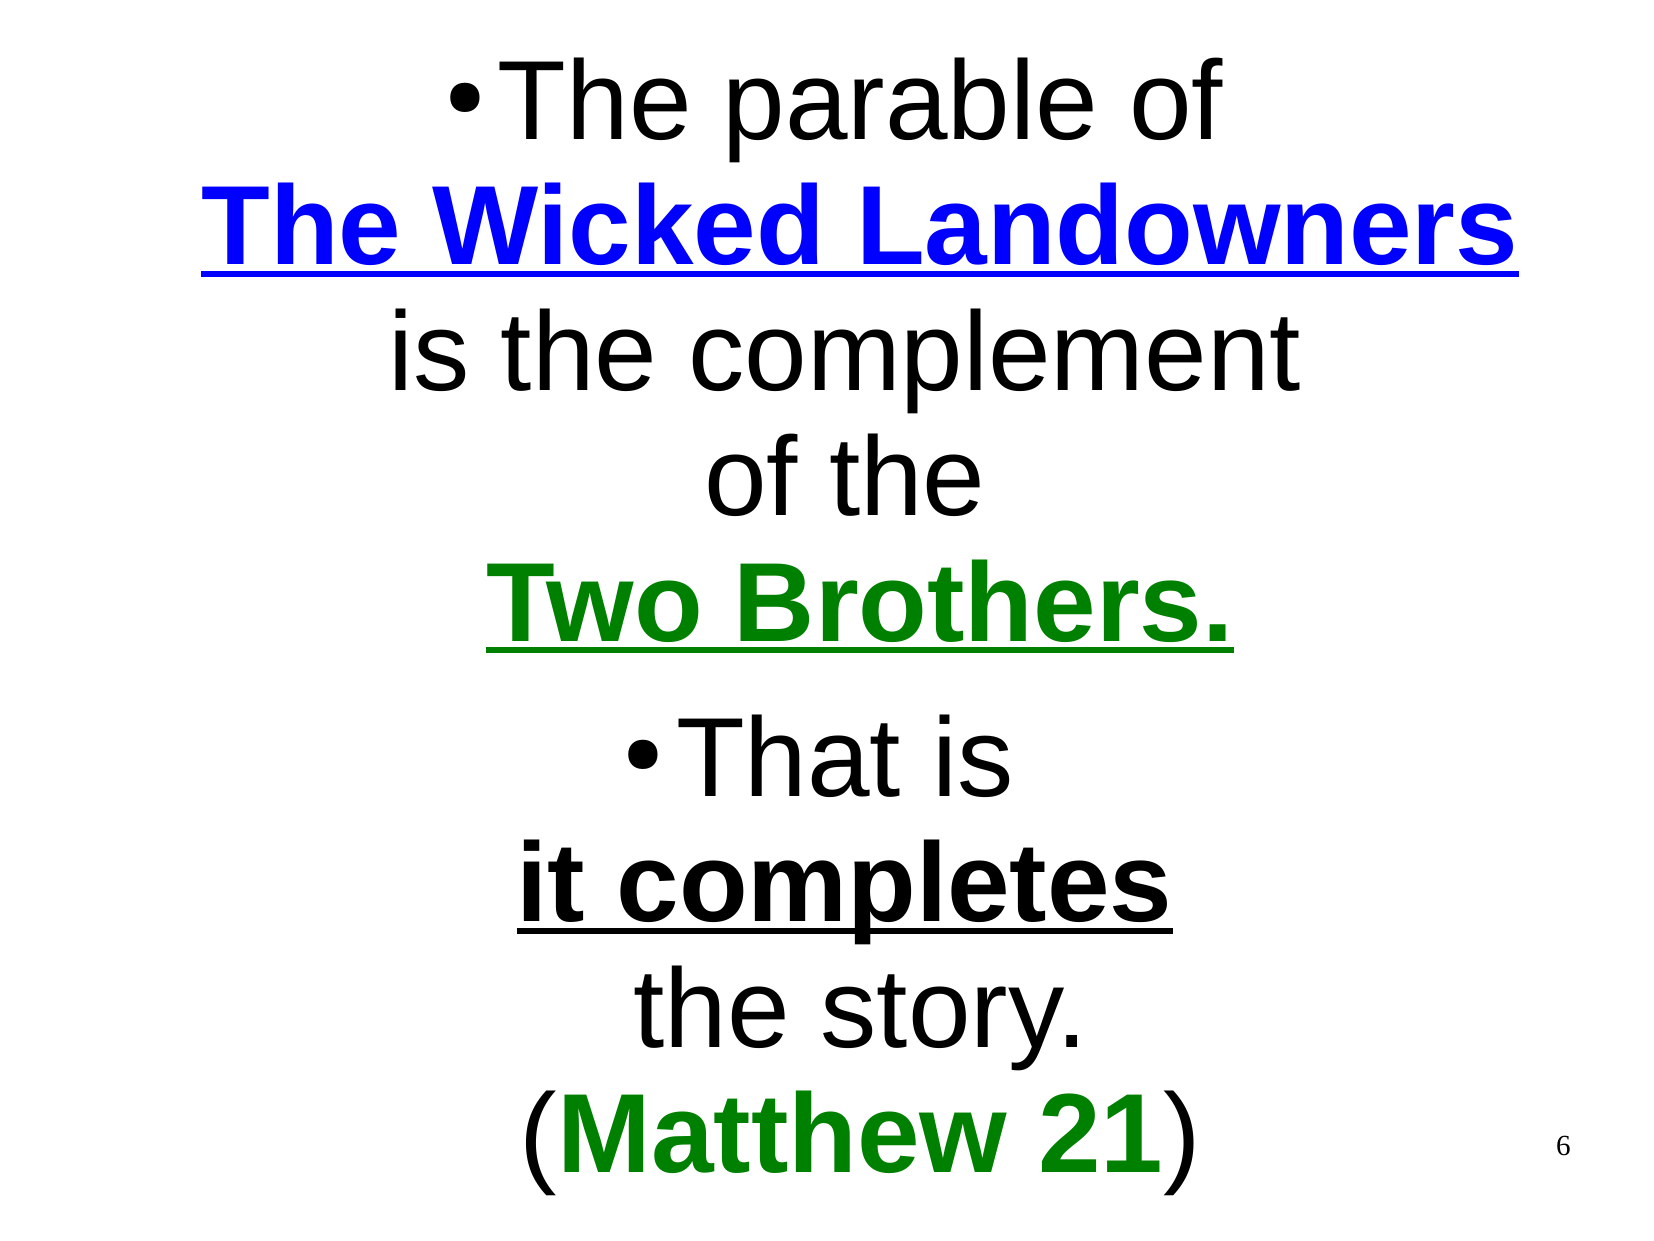

# The parable of The Wicked Landowners is the complement of the Two Brothers.
That is
it completes
the story.
(Matthew 21)
6